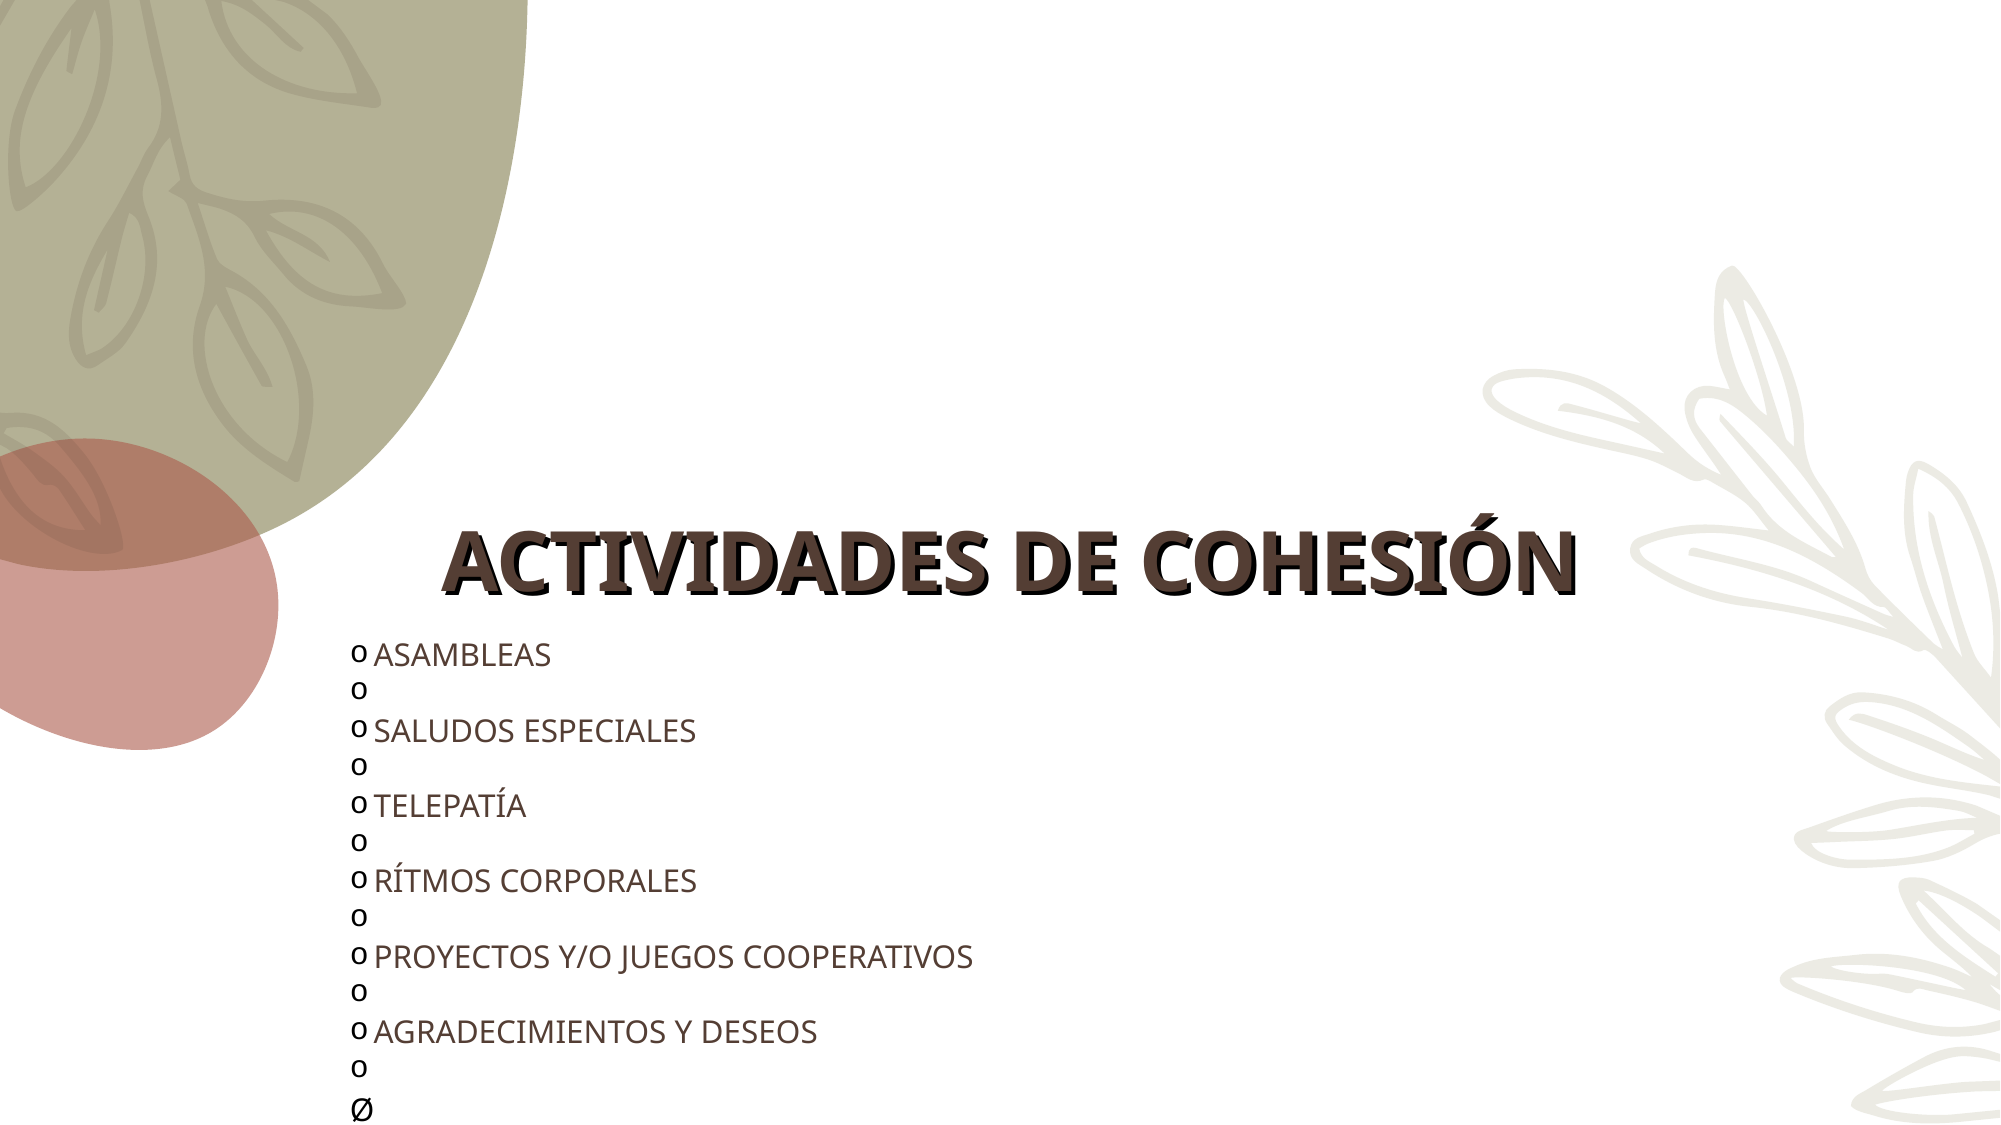

# ACTIVIDADES DE COHESIÓN
ASAMBLEAS
SALUDOS ESPECIALES
telepatía
RÍTMOS CORPORALES
Proyectos y/o juegos cooperativos
AGRADECIMIENTOS Y DESEOS